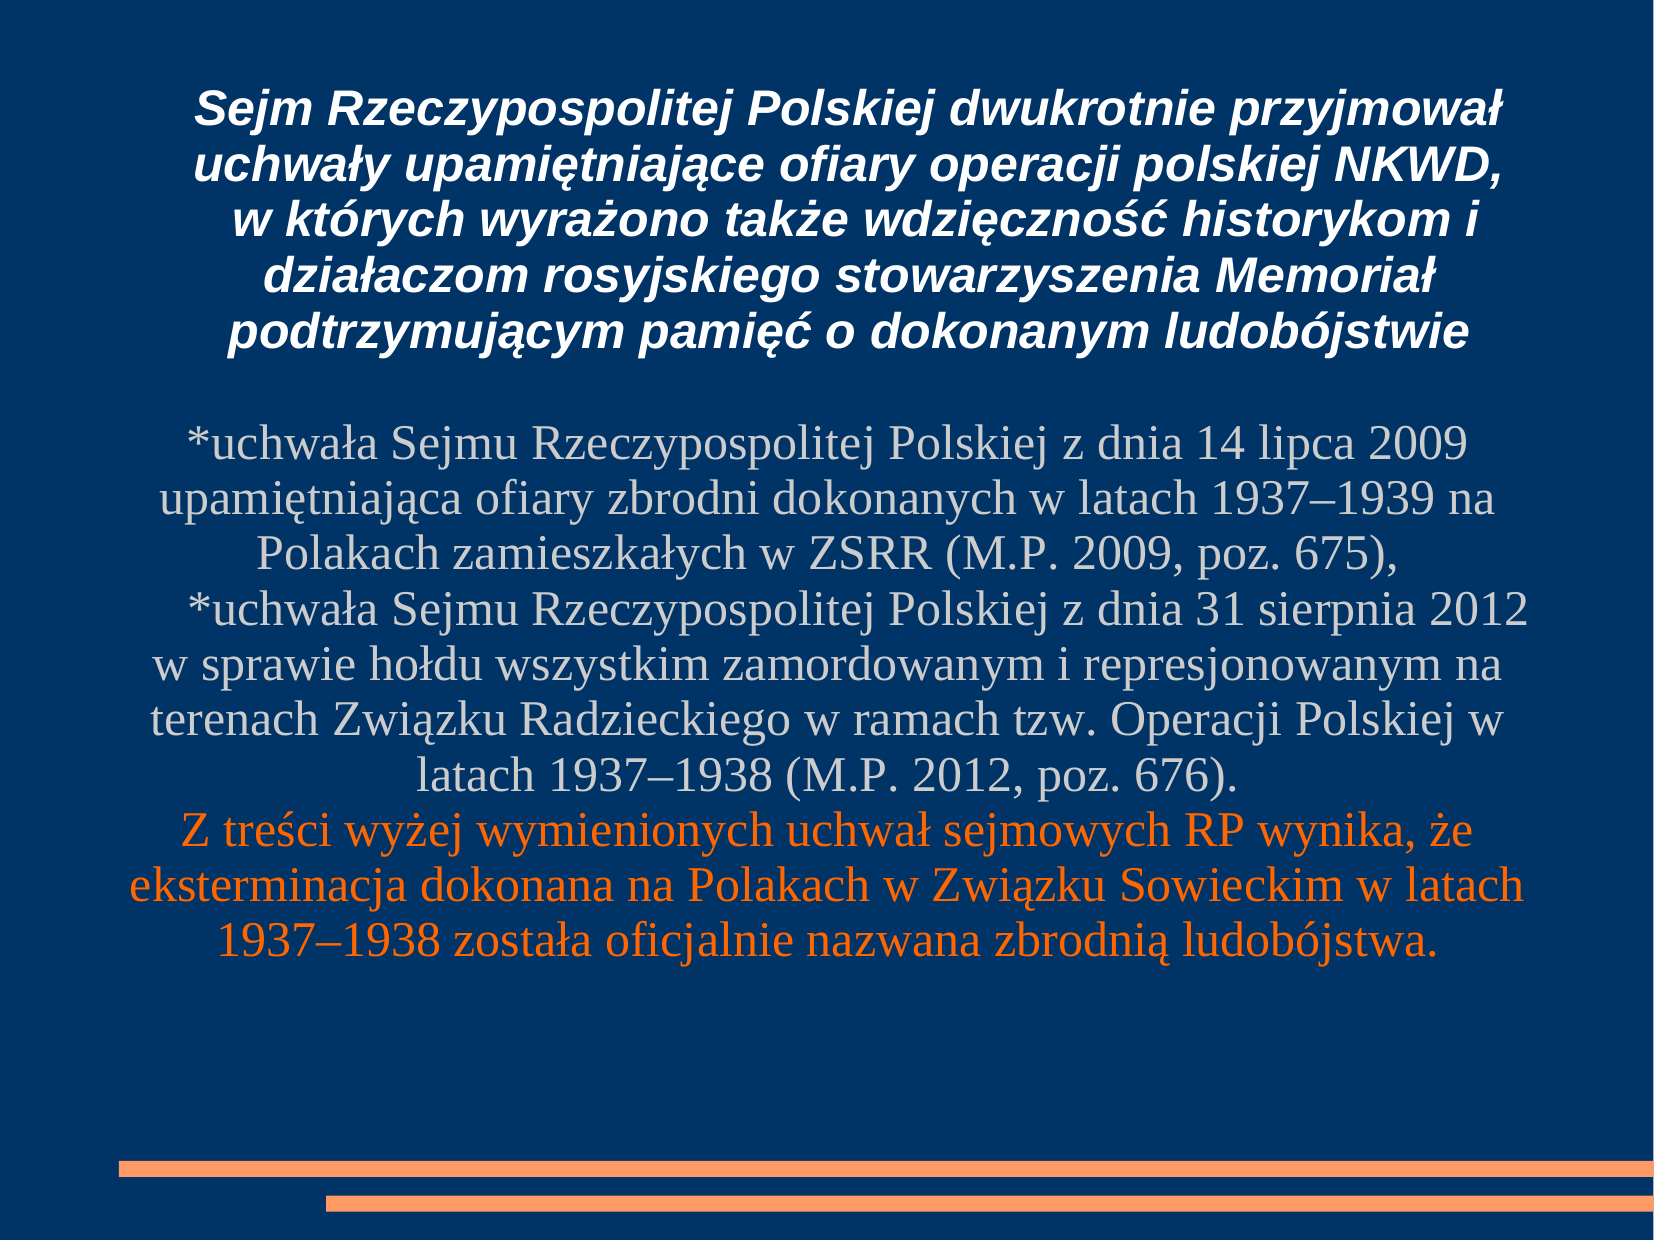

*uchwała Sejmu Rzeczypospolitej Polskiej z dnia 14 lipca 2009 upamiętniająca ofiary zbrodni dokonanych w latach 1937–1939 na Polakach zamieszkałych w ZSRR (M.P. 2009, poz. 675),
 *uchwała Sejmu Rzeczypospolitej Polskiej z dnia 31 sierpnia 2012 w sprawie hołdu wszystkim zamordowanym i represjonowanym na terenach Związku Radzieckiego w ramach tzw. Operacji Polskiej w latach 1937–1938 (M.P. 2012, poz. 676).
Z treści wyżej wymienionych uchwał sejmowych RP wynika, że eksterminacja dokonana na Polakach w Związku Sowieckim w latach 1937–1938 została oficjalnie nazwana zbrodnią ludobójstwa.
# Sejm Rzeczypospolitej Polskiej dwukrotnie przyjmował uchwały upamiętniające ofiary operacji polskiej NKWD, w których wyrażono także wdzięczność historykom i działaczom rosyjskiego stowarzyszenia Memoriał podtrzymującym pamięć o dokonanym ludobójstwie